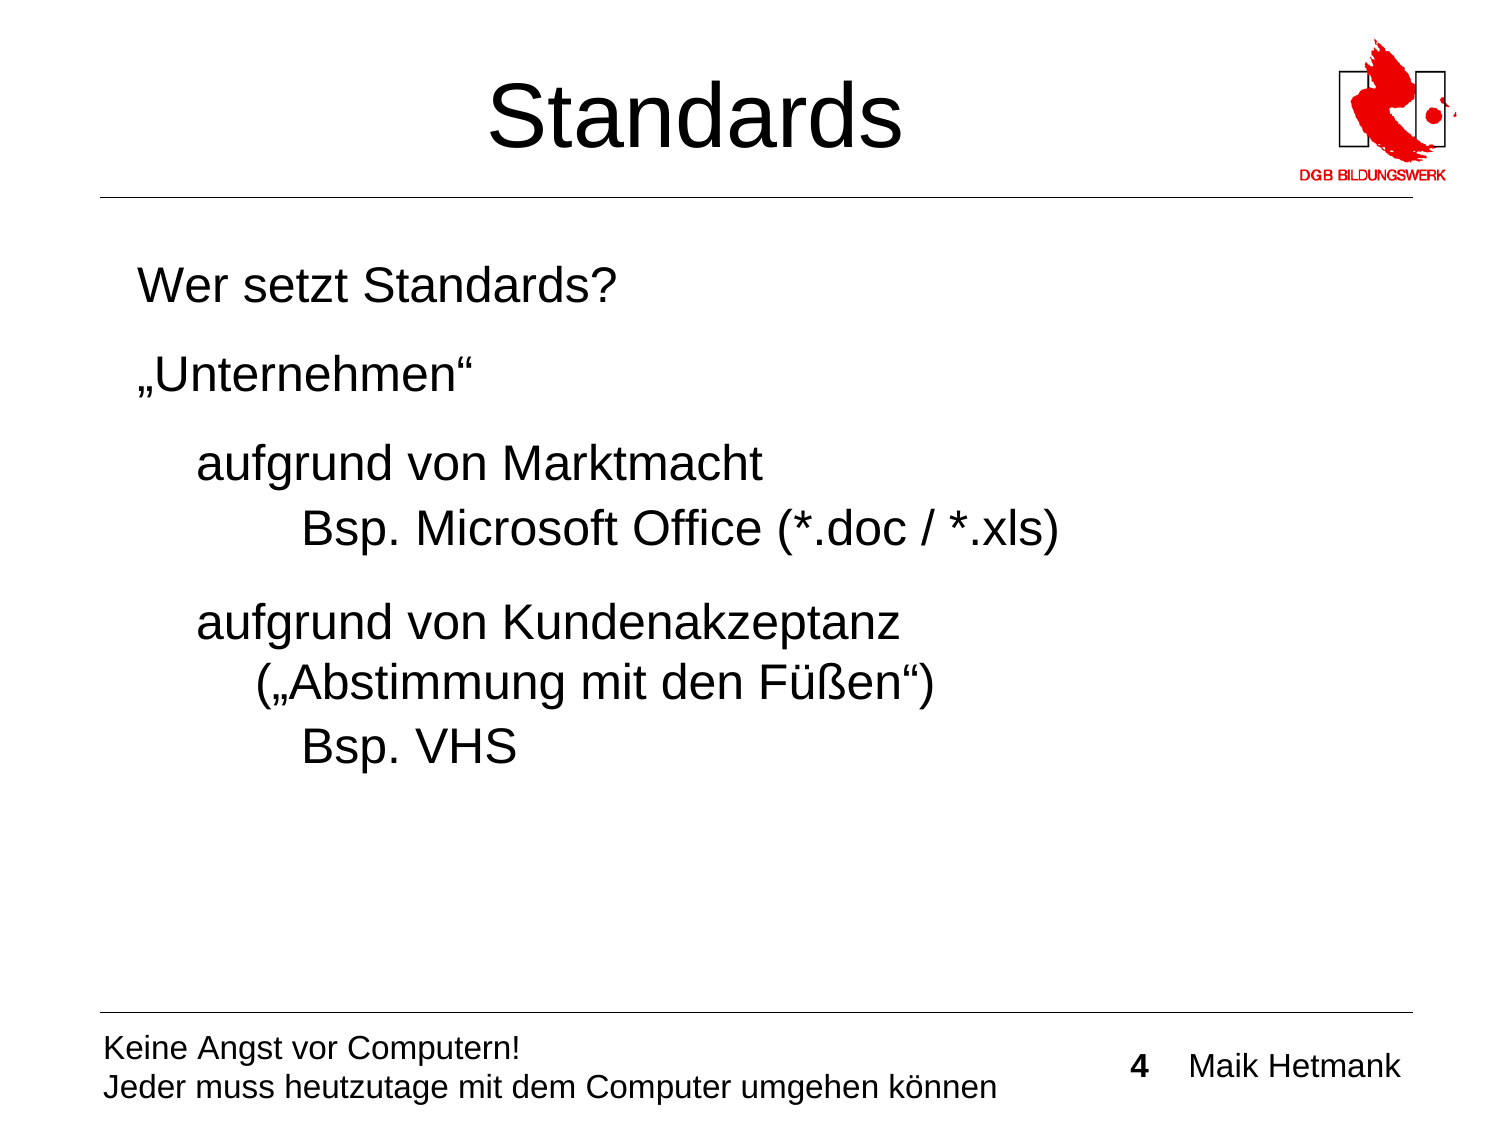

# Standards
Wer setzt Standards?
„Unternehmen“
aufgrund von Marktmacht
 Bsp. Microsoft Office (*.doc / *.xls)
aufgrund von Kundenakzeptanz
(„Abstimmung mit den Füßen“)
 Bsp. VHS